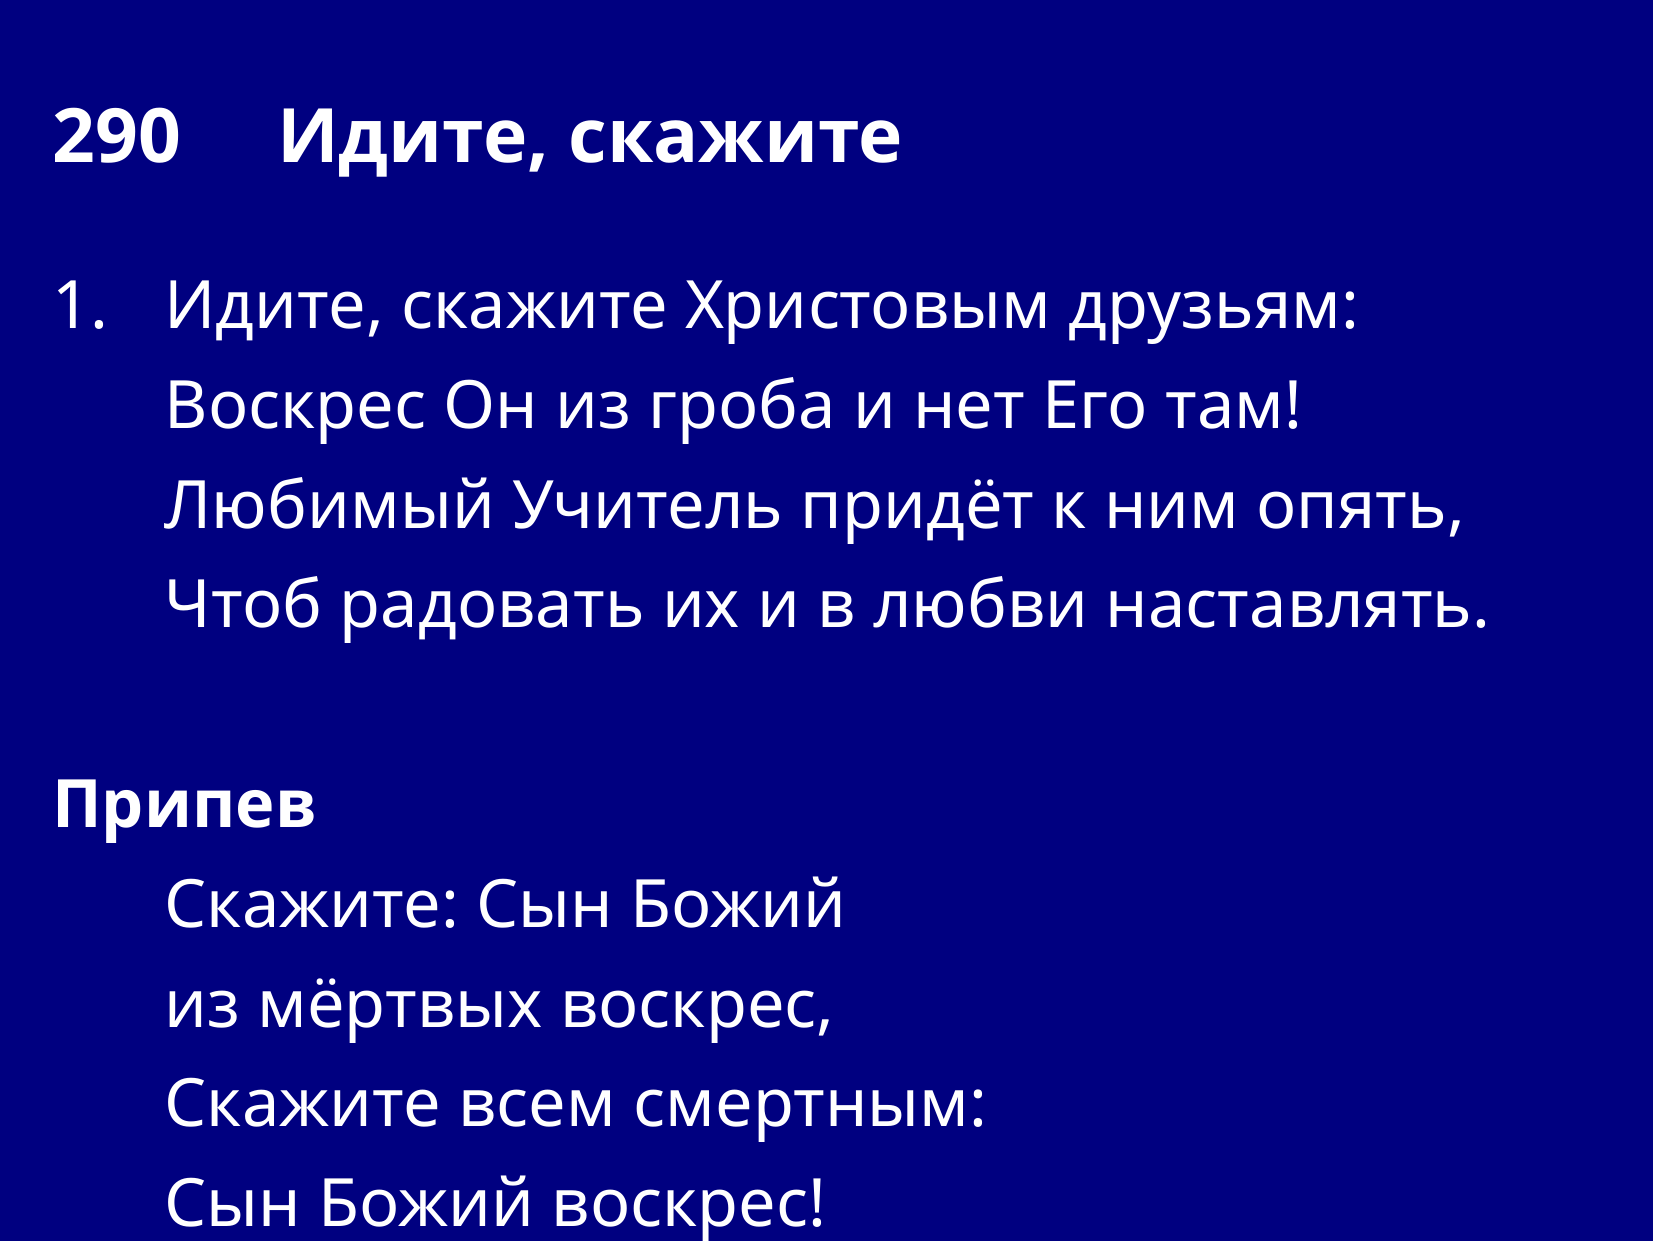

290	Идите, скажите
1.	Идите, скажите Христовым друзьям:
	Воскрес Он из гроба и нет Его там!
	Любимый Учитель придёт к ним опять,
	Чтоб радовать их и в любви наставлять.
Припев
	Скажите: Сын Божий
	из мёртвых воскрес,
	Скажите всем смертным:
	Сын Божий воскрес!